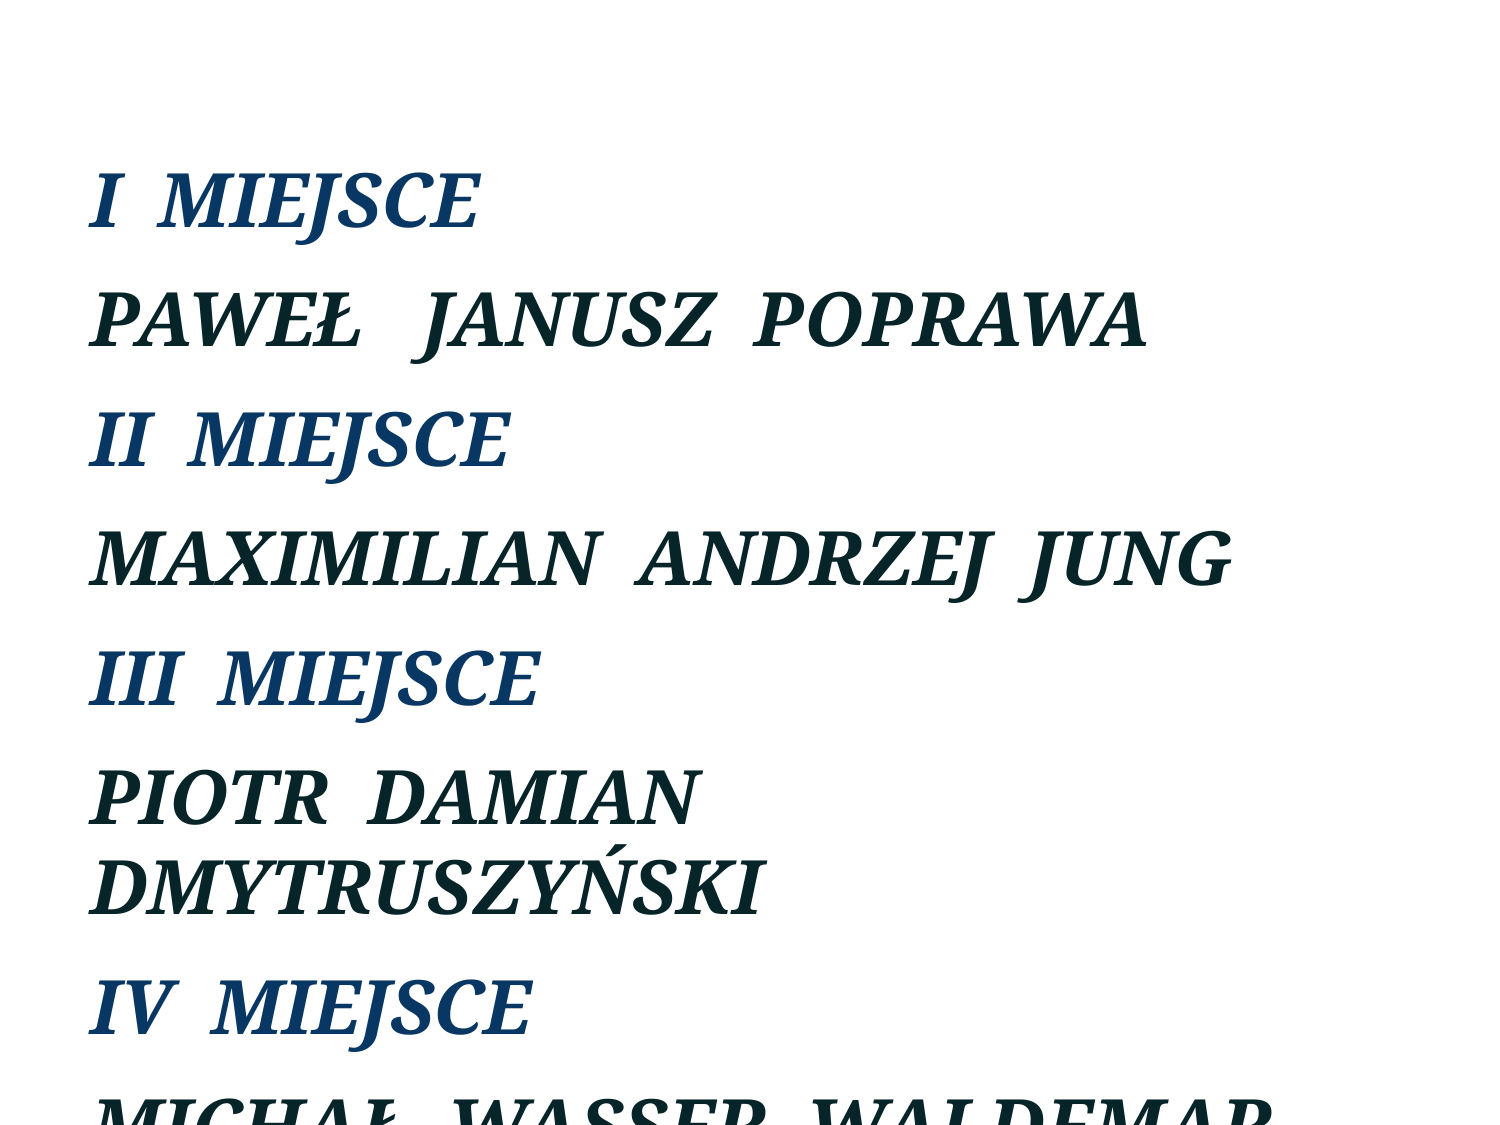

#
I MIEJSCE
PAWEŁ JANUSZ POPRAWA
II MIEJSCE
MAXIMILIAN ANDRZEJ JUNG
III MIEJSCE
PIOTR DAMIAN DMYTRUSZYŃSKI
IV MIEJSCE
MICHAŁ WASSER WALDEMAR STASIAK